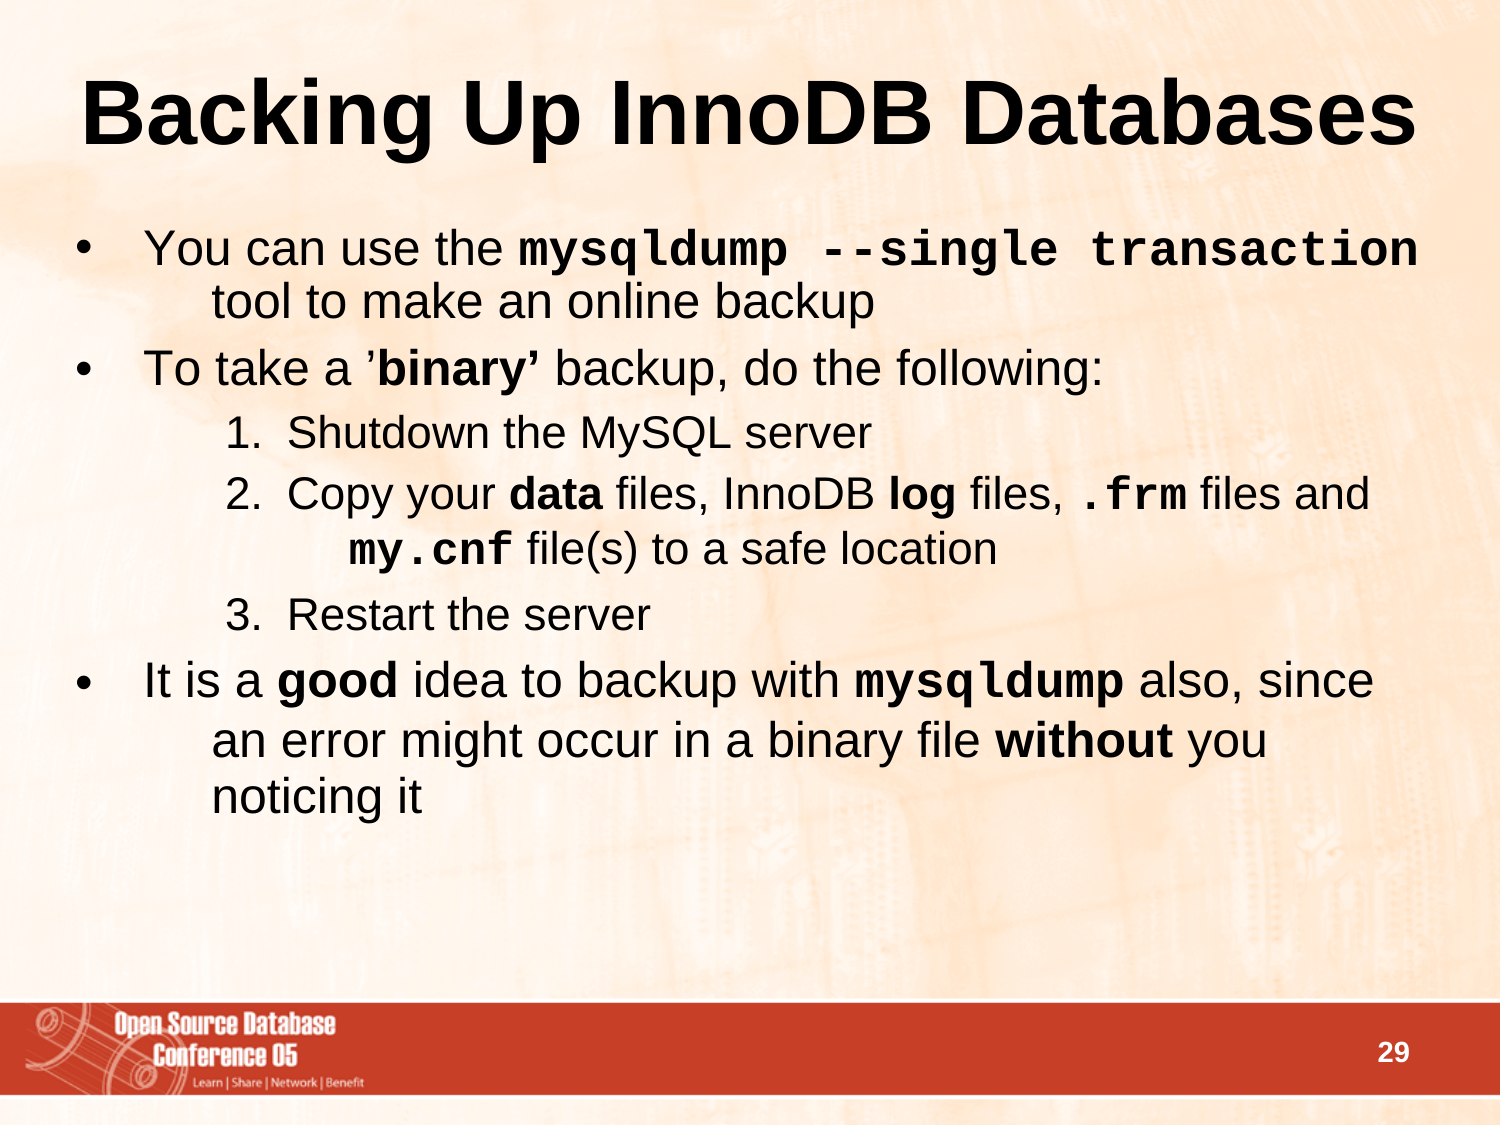

# Backing Up InnoDB Databases
You can use the mysqldump --single transaction tool to make an on­line backup
To take a ’binary’ backup, do the following:
Shutdown the MySQL server
Copy your data files, InnoDB log files, .frm files and my.cnf file(s) to a safe location
Restart the server
It is a good idea to backup with mysqldump also, since an error might occur in a binary file without you noticing it
29